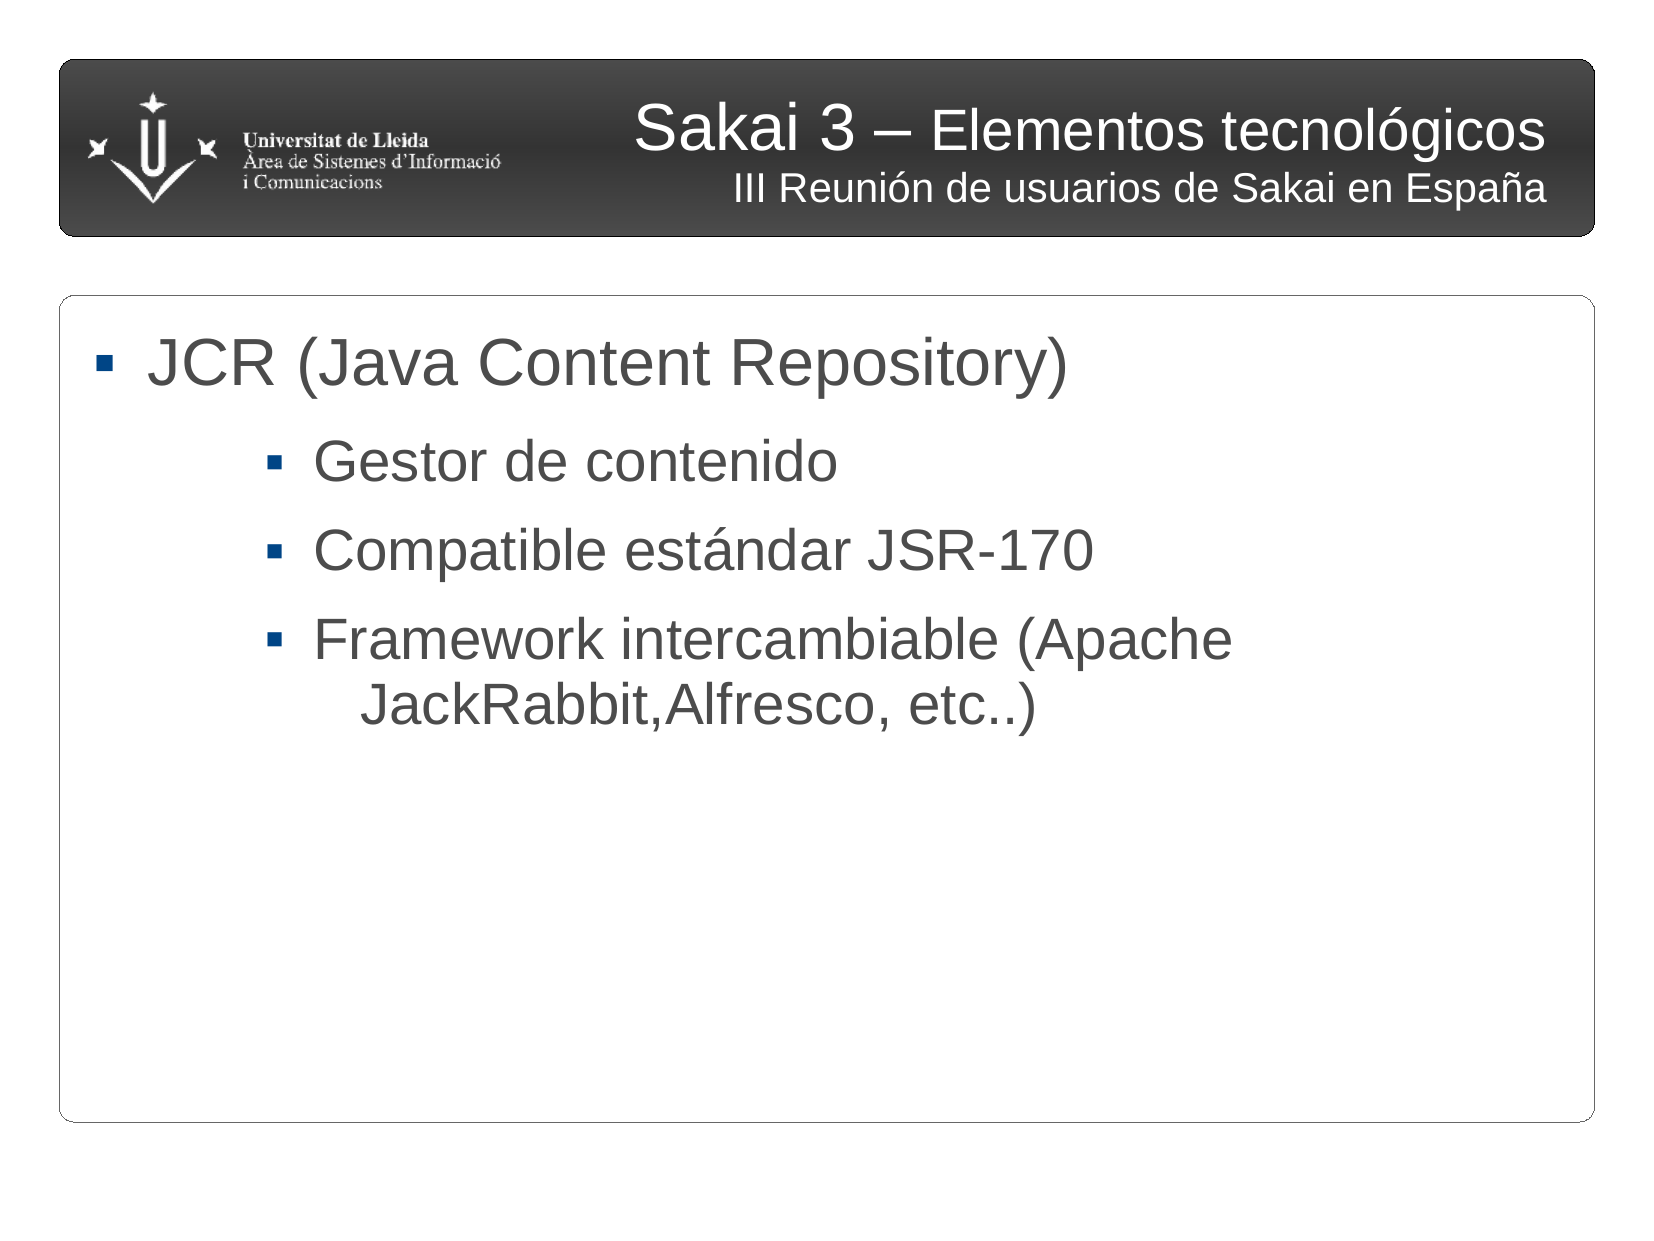

# Sakai 3 – Elementos tecnológicos III Reunión de usuarios de Sakai en España
JCR (Java Content Repository)
Gestor de contenido
Compatible estándar JSR-170
Framework intercambiable (Apache JackRabbit,Alfresco, etc..)